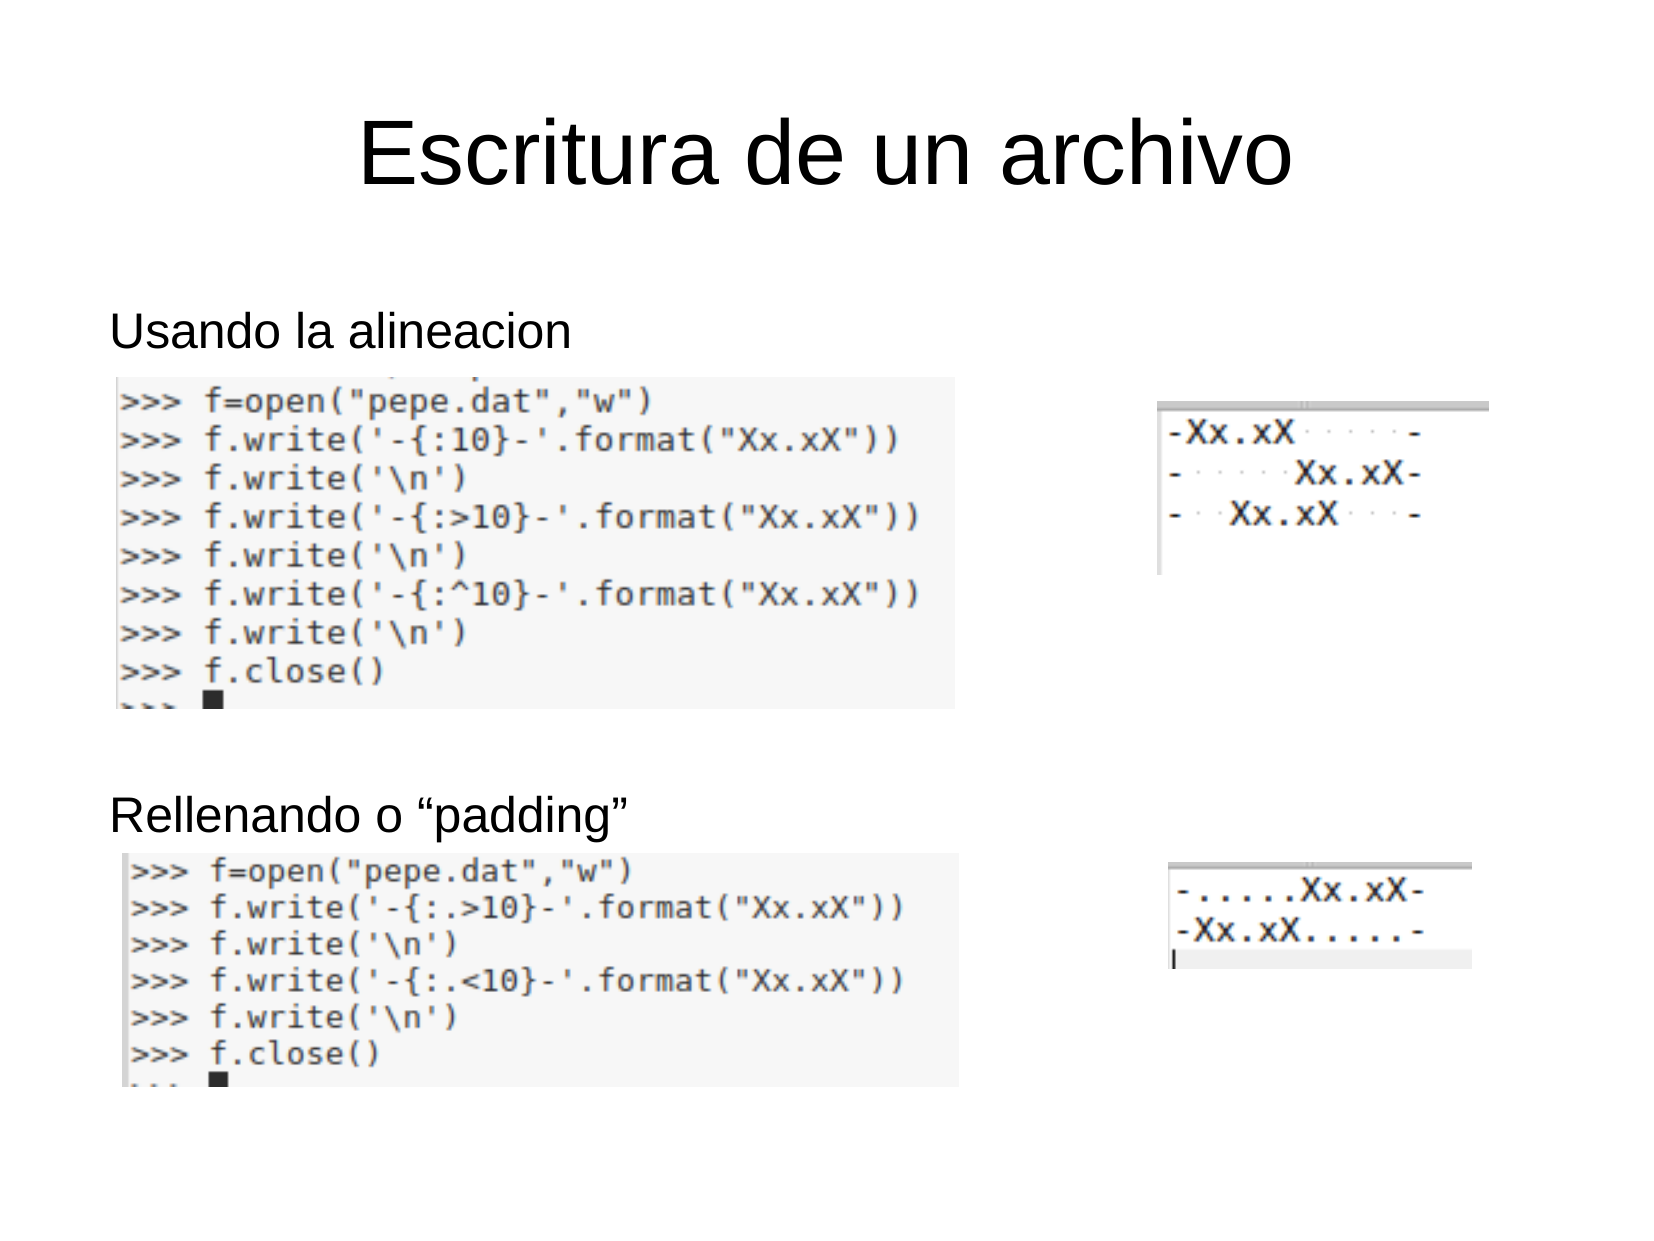

# Escritura de un archivo
Usando la alineacion
Rellenando o “padding”